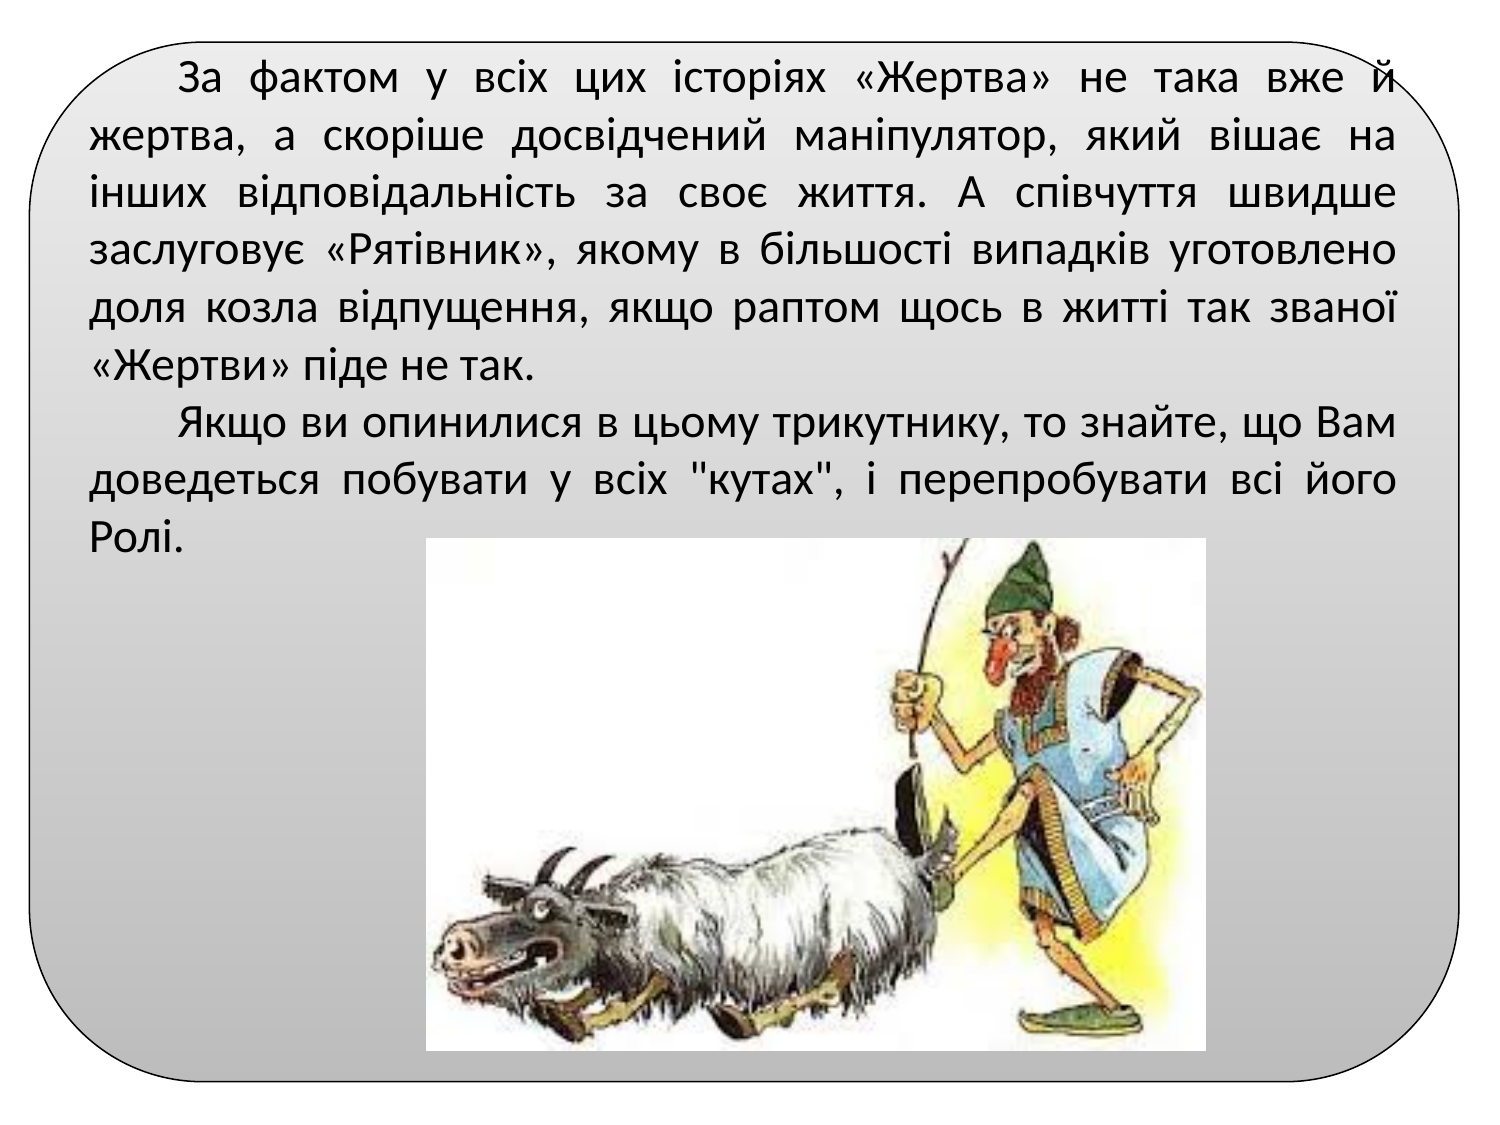

За фактом у всіх цих історіях «Жертва» не така вже й жертва, а скоріше досвідчений маніпулятор, який вішає на інших відповідальність за своє життя. А співчуття швидше заслуговує «Рятівник», якому в більшості випадків уготовлено доля козла відпущення, якщо раптом щось в житті так званої «Жертви» піде не так.
Якщо ви опинилися в цьому трикутнику, то знайте, що Вам доведеться побувати у всіх "кутах", і перепробувати всі його Ролі.